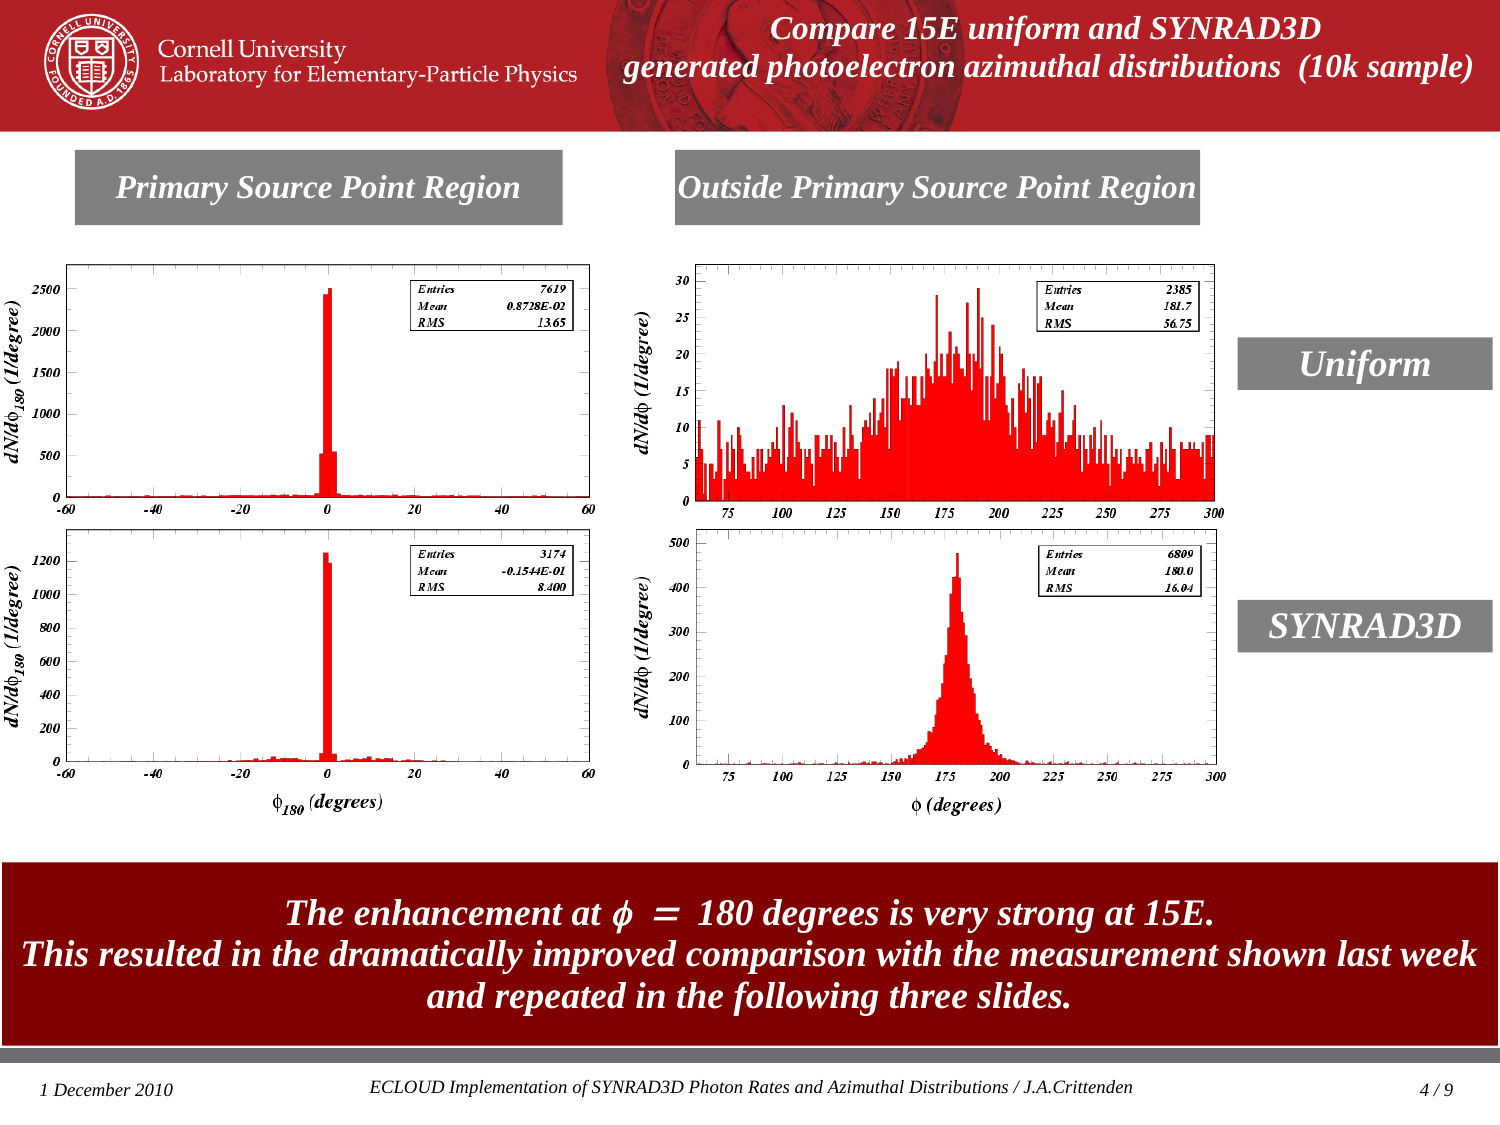

Compare 15E uniform and SYNRAD3D
generated photoelectron azimuthal distributions (10k sample)
Primary Source Point Region
Outside Primary Source Point Region
Uniform
SYNRAD3D
The enhancement at f = 180 degrees is very strong at 15E.
This resulted in the dramatically improved comparison with the measurement shown last week
and repeated in the following three slides.